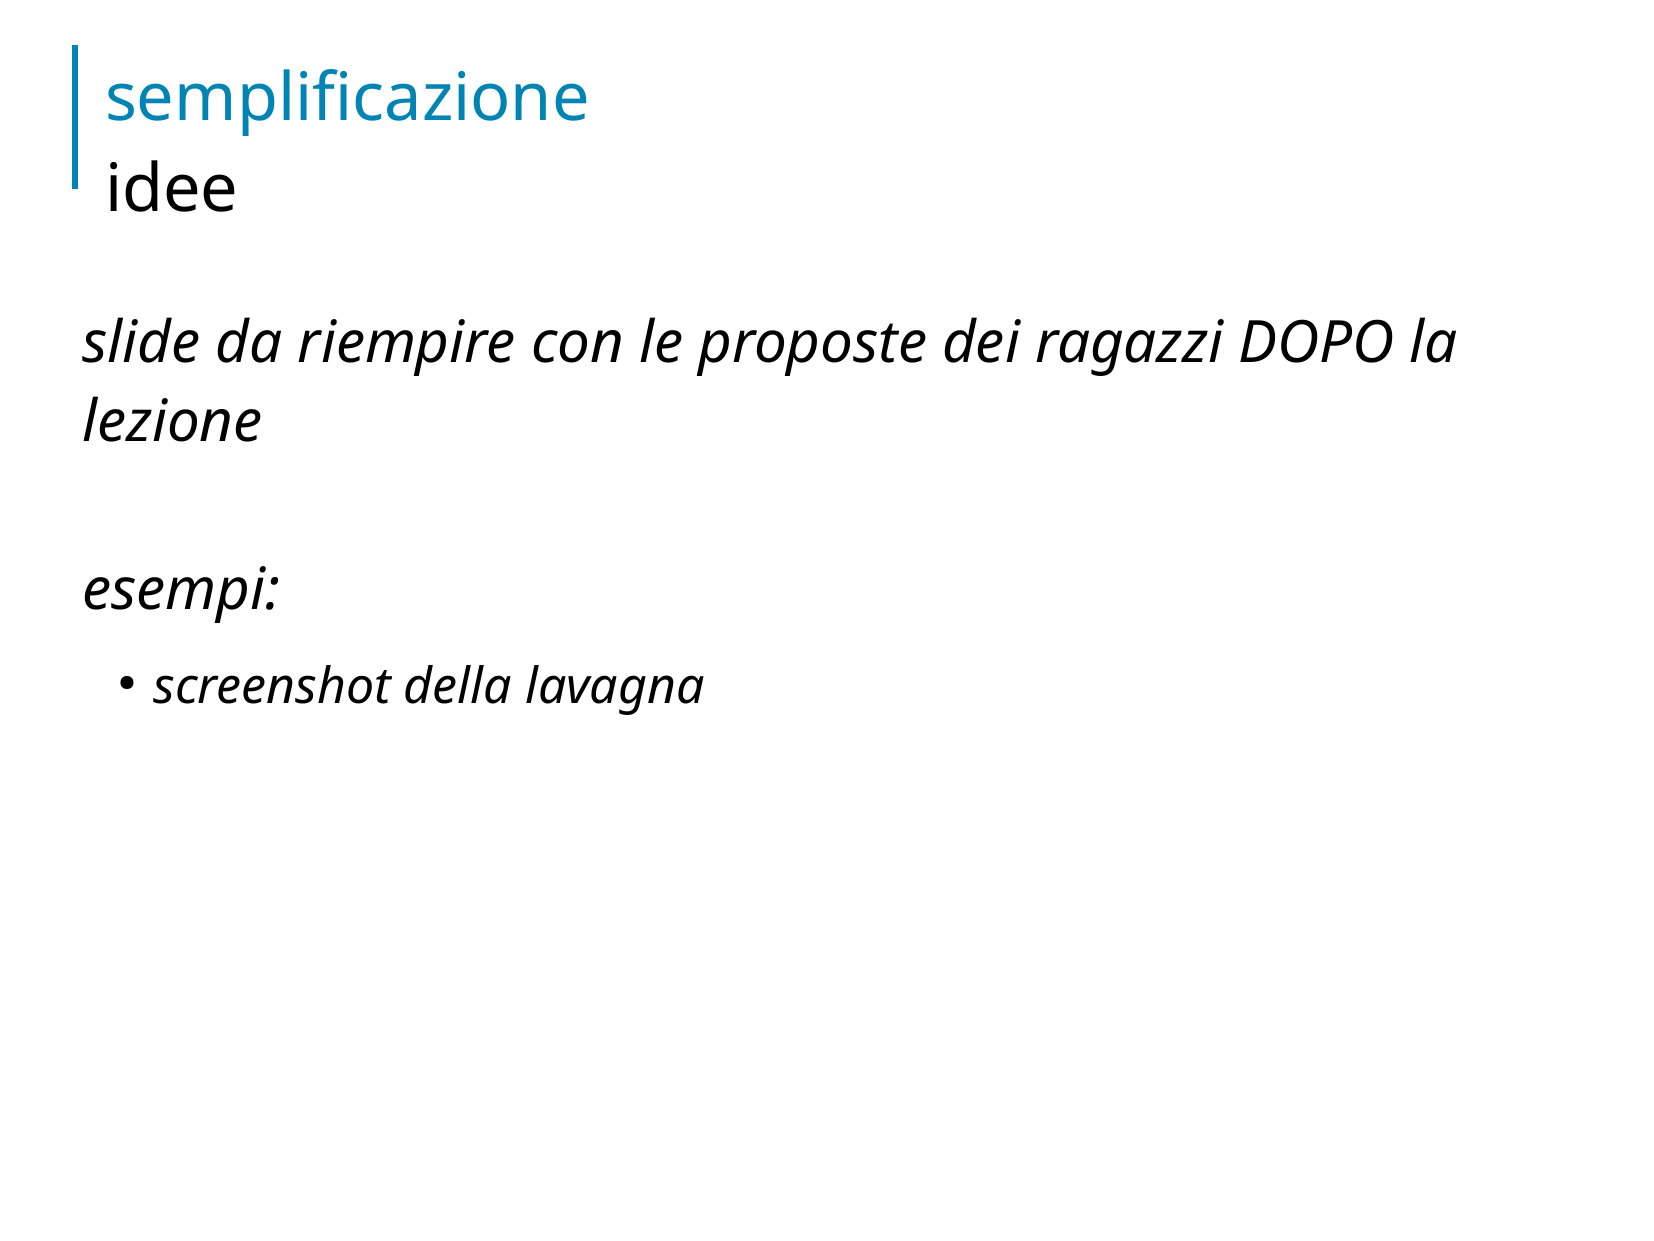

# semplificazione idee
slide da riempire con le proposte dei ragazzi DOPO la lezione
esempi:
screenshot della lavagna